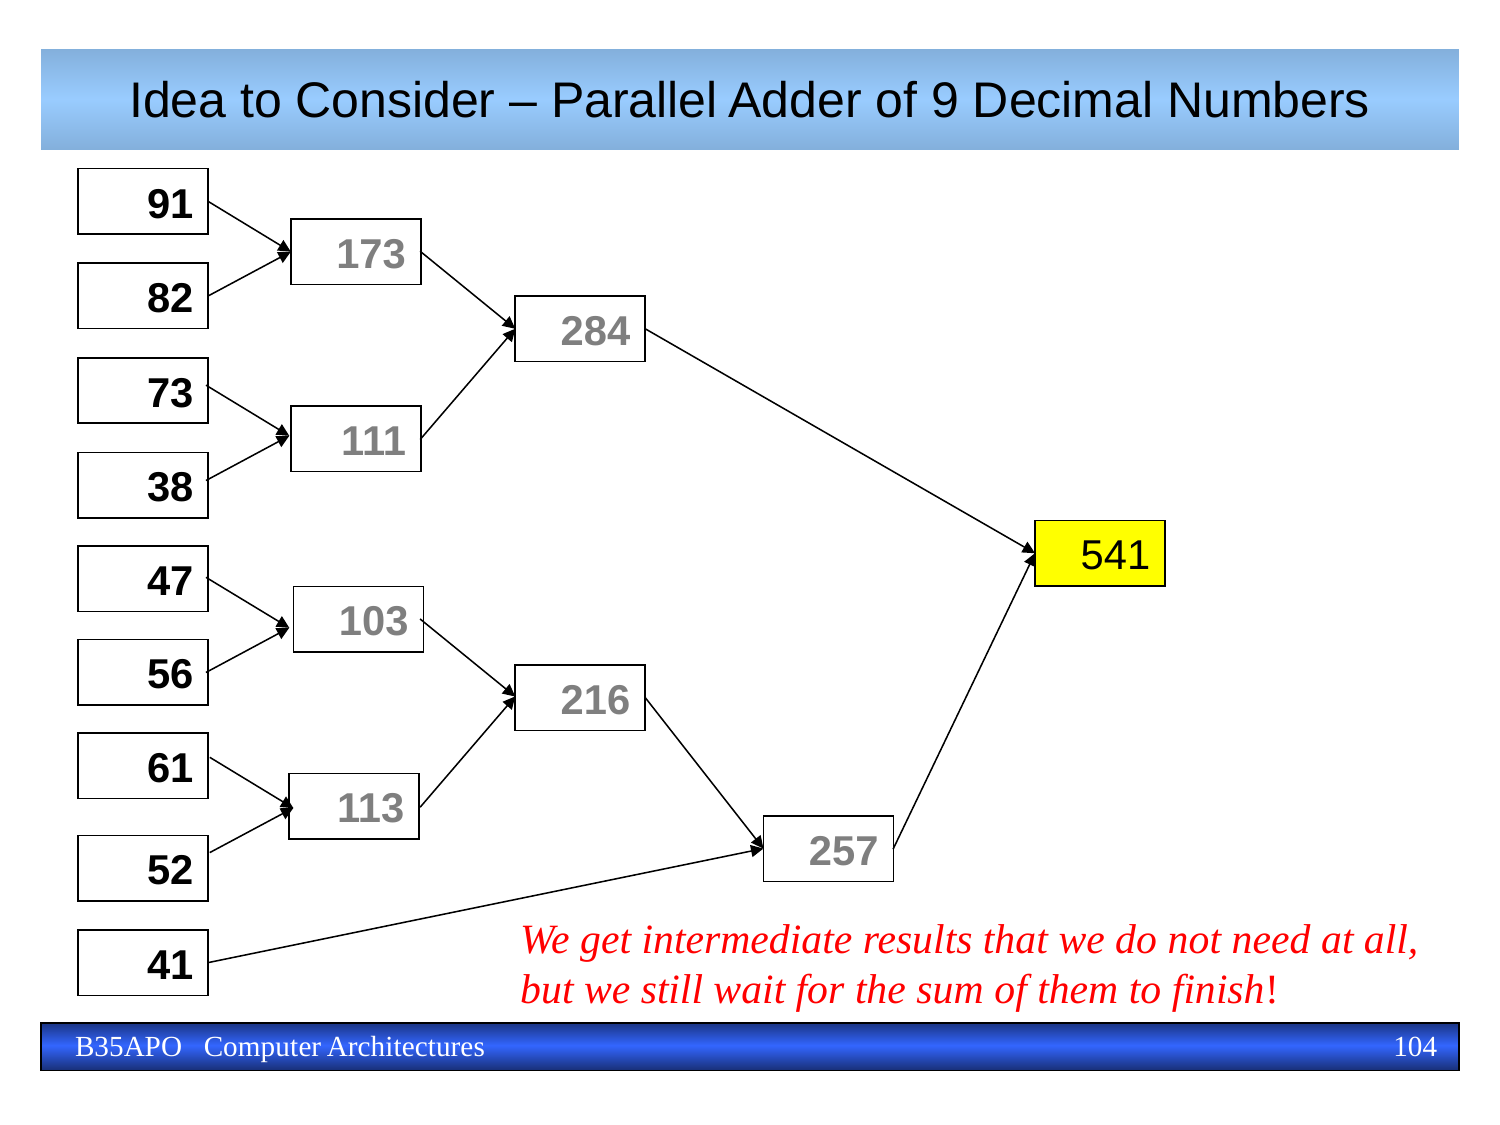

# Idea to Consider – Parallel Adder of 9 Decimal Numbers
91
173
82
284
73
111
38
541
47
103
56
216
61
113
257
52
We get intermediate results that we do not need at all,
but we still wait for the sum of them to finish!
41
B35APO Computer Architectures
104